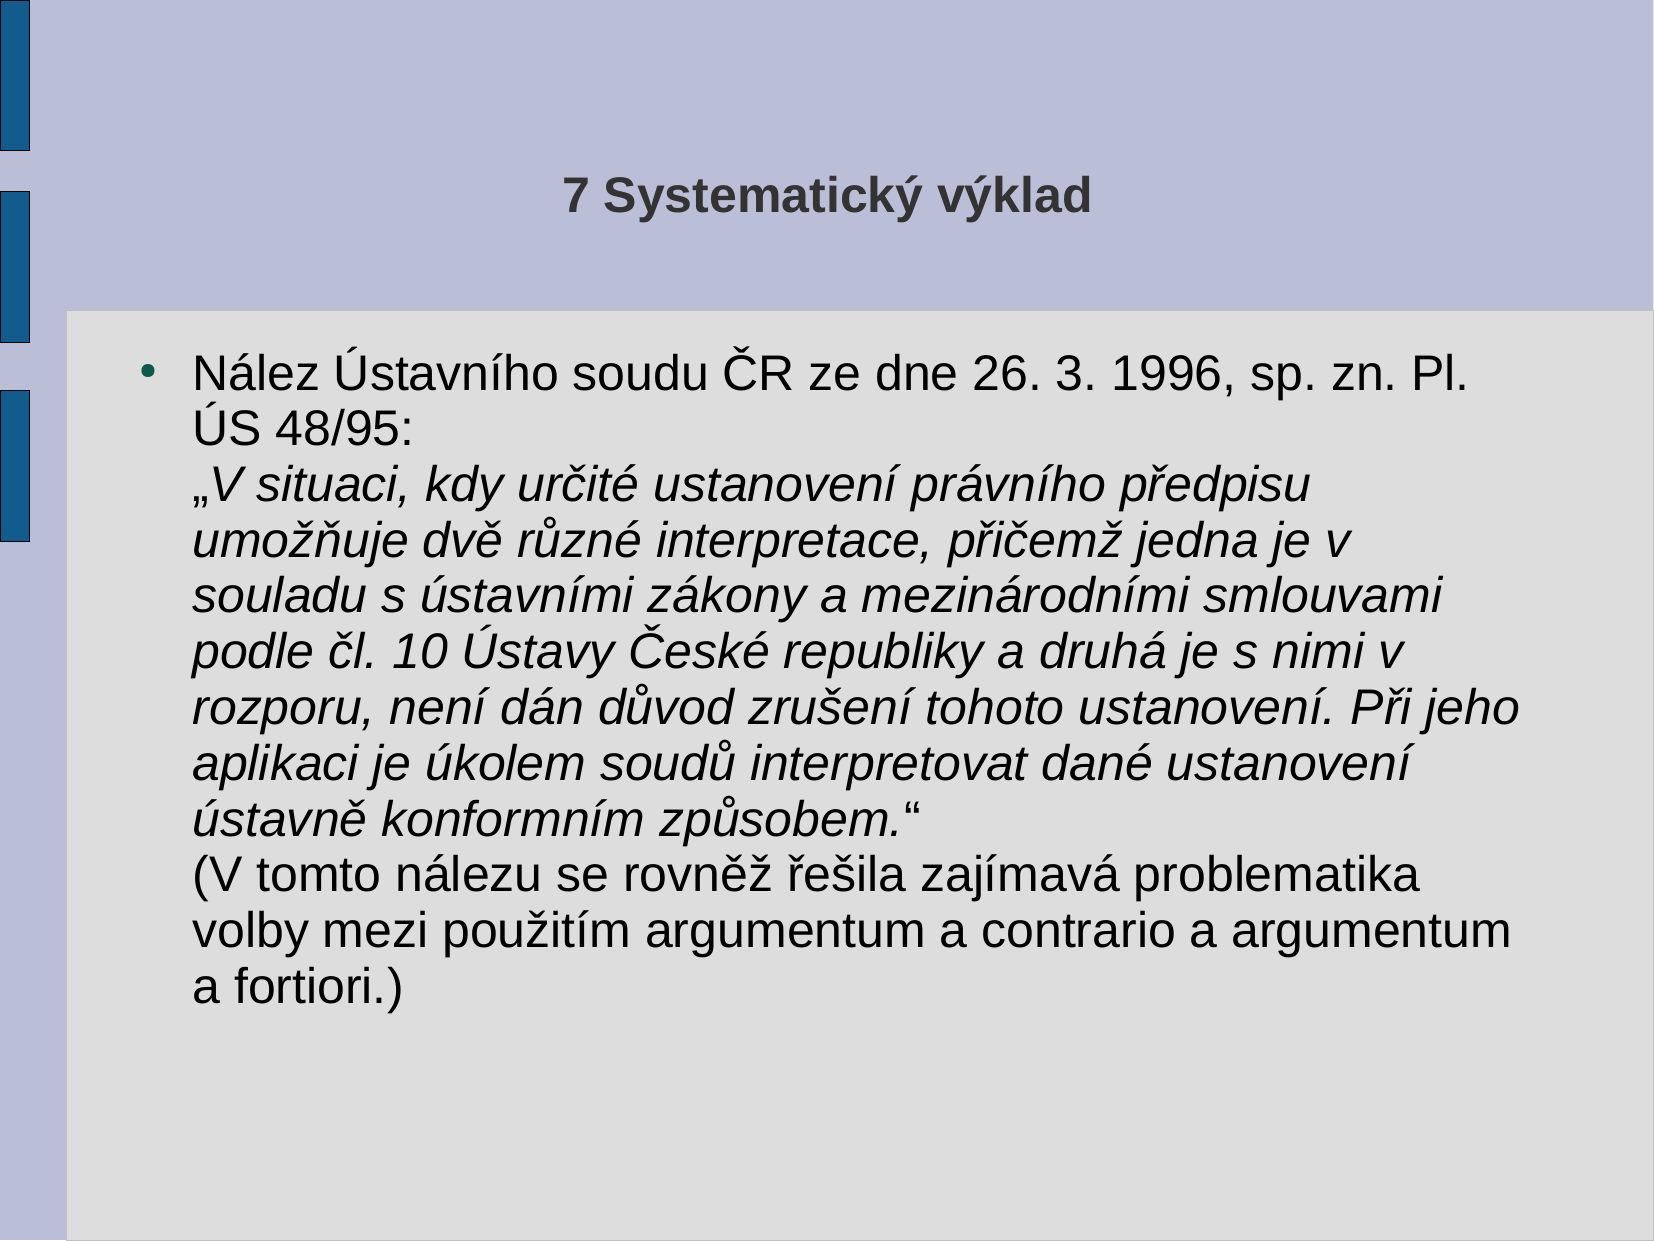

# 7 Systematický výklad
Nález Ústavního soudu ČR ze dne 26. 3. 1996, sp. zn. Pl. ÚS 48/95:
„V situaci, kdy určité ustanovení právního předpisu umožňuje dvě různé interpretace, přičemž jedna je v souladu s ústavními zákony a mezinárodními smlouvami podle čl. 10 Ústavy České republiky a druhá je s nimi v rozporu, není dán důvod zrušení tohoto ustanovení. Při jeho aplikaci je úkolem soudů interpretovat dané ustanovení ústavně konformním způsobem.“
(V tomto nálezu se rovněž řešila zajímavá problematika volby mezi použitím argumentum a contrario a argumentum a fortiori.)